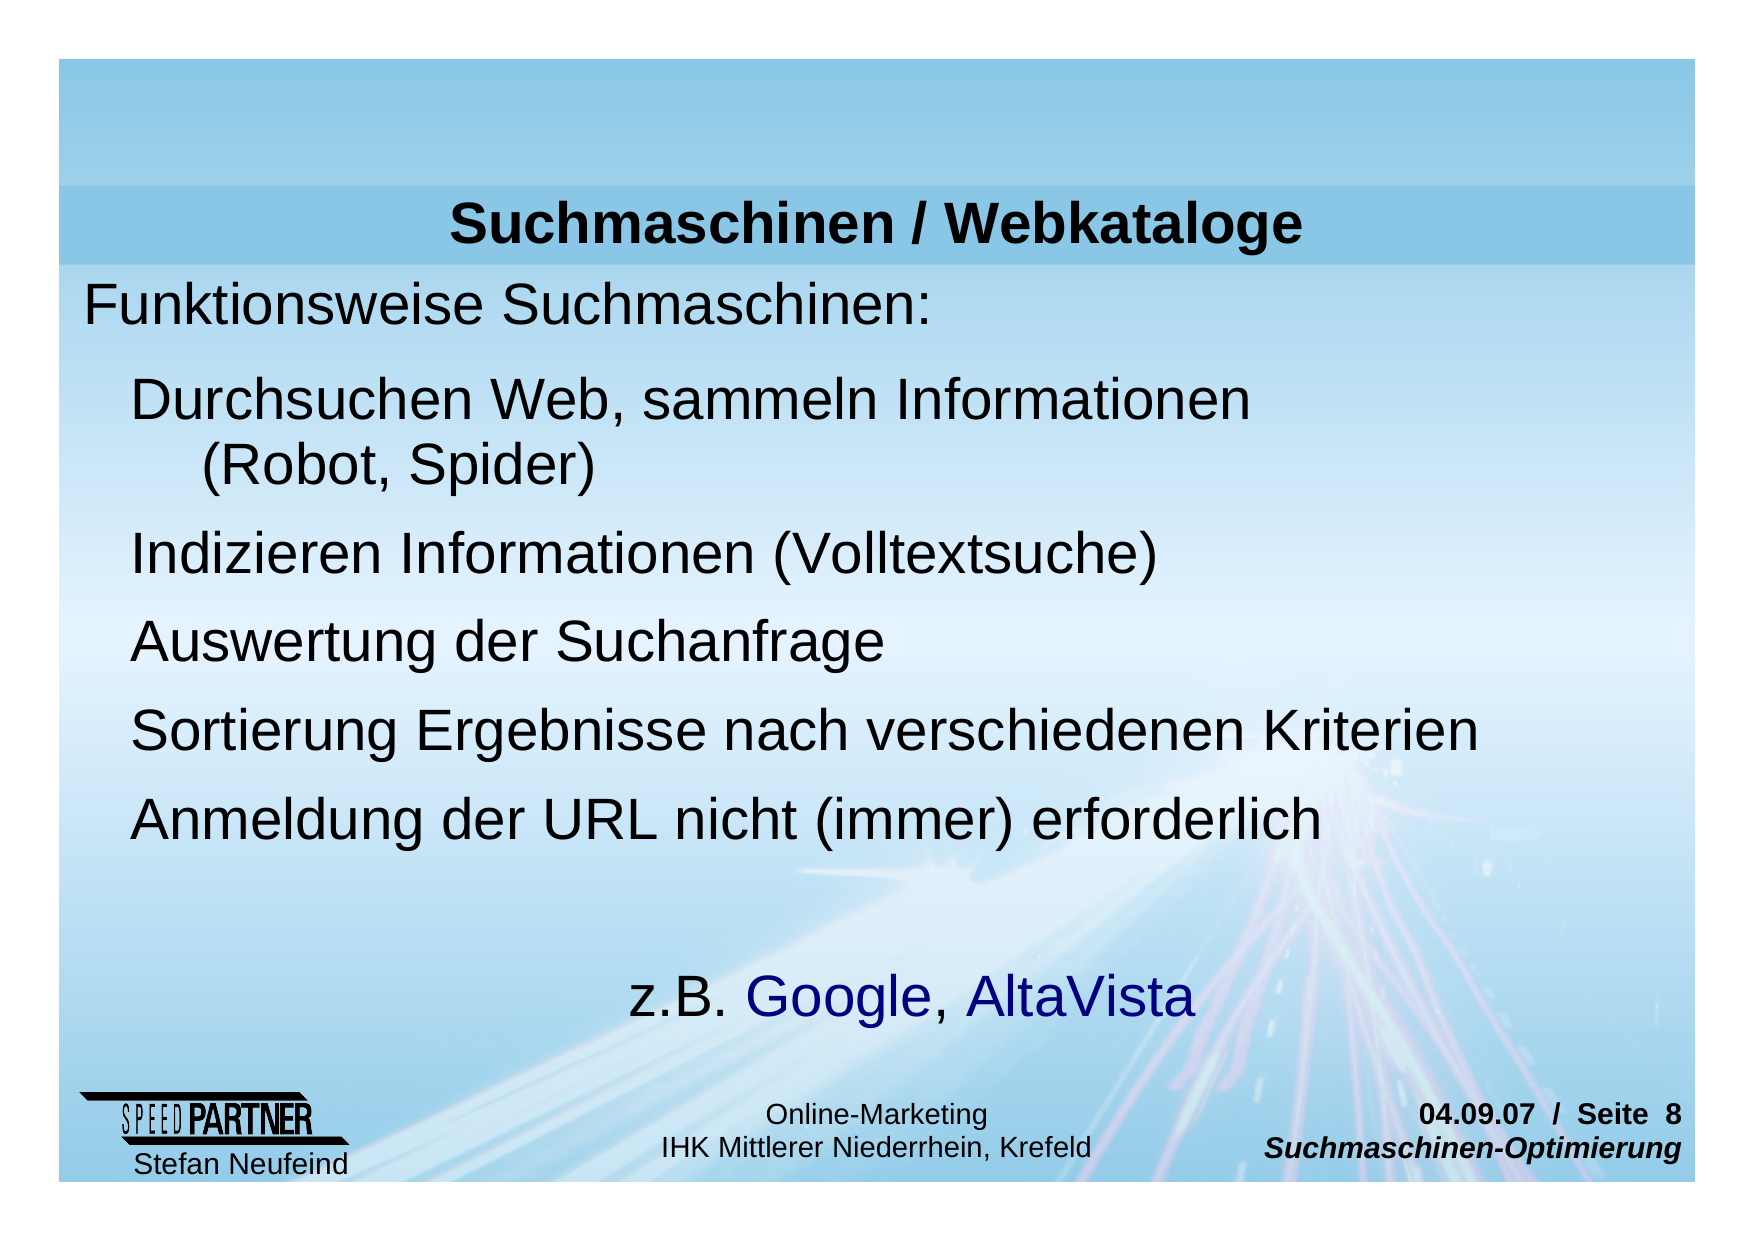

# Suchmaschinen / Webkataloge
Funktionsweise Suchmaschinen:
Durchsuchen Web, sammeln Informationen
(Robot, Spider)
Indizieren Informationen (Volltextsuche)
Auswertung der Suchanfrage
Sortierung Ergebnisse nach verschiedenen Kriterien
Anmeldung der URL nicht (immer) erforderlich
z.B. Google, AltaVista